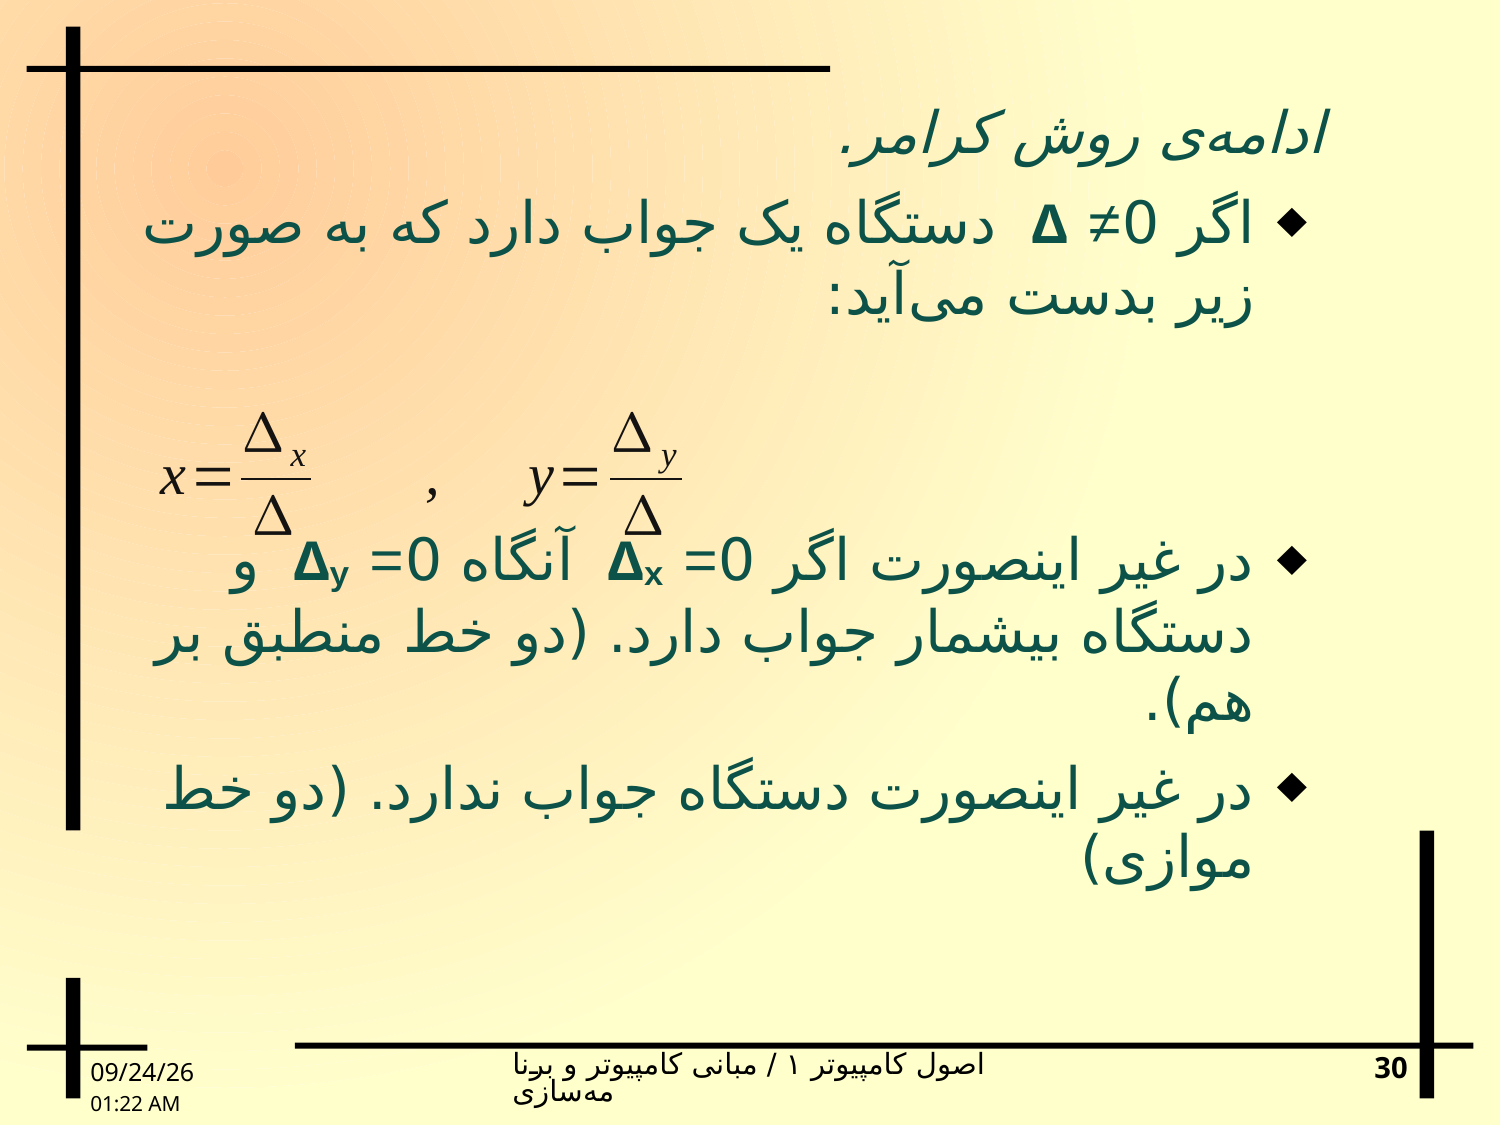

# ادامه‌ی روش کرامر.
اگر 0≠ ∆ دستگاه یک جواب دارد که به صورت زیر بدست می‌آید:
در غیر اینصورت اگر 0= x∆ آنگاه 0= y∆ و دستگاه بیشمار جواب دارد. (دو خط منطبق بر هم).
در غیر اینصورت دستگاه جواب ندارد. (دو خط موازی)
اصول کامپیوتر ۱ / مبانی کامپیوتر و برنامه‌سازی
30